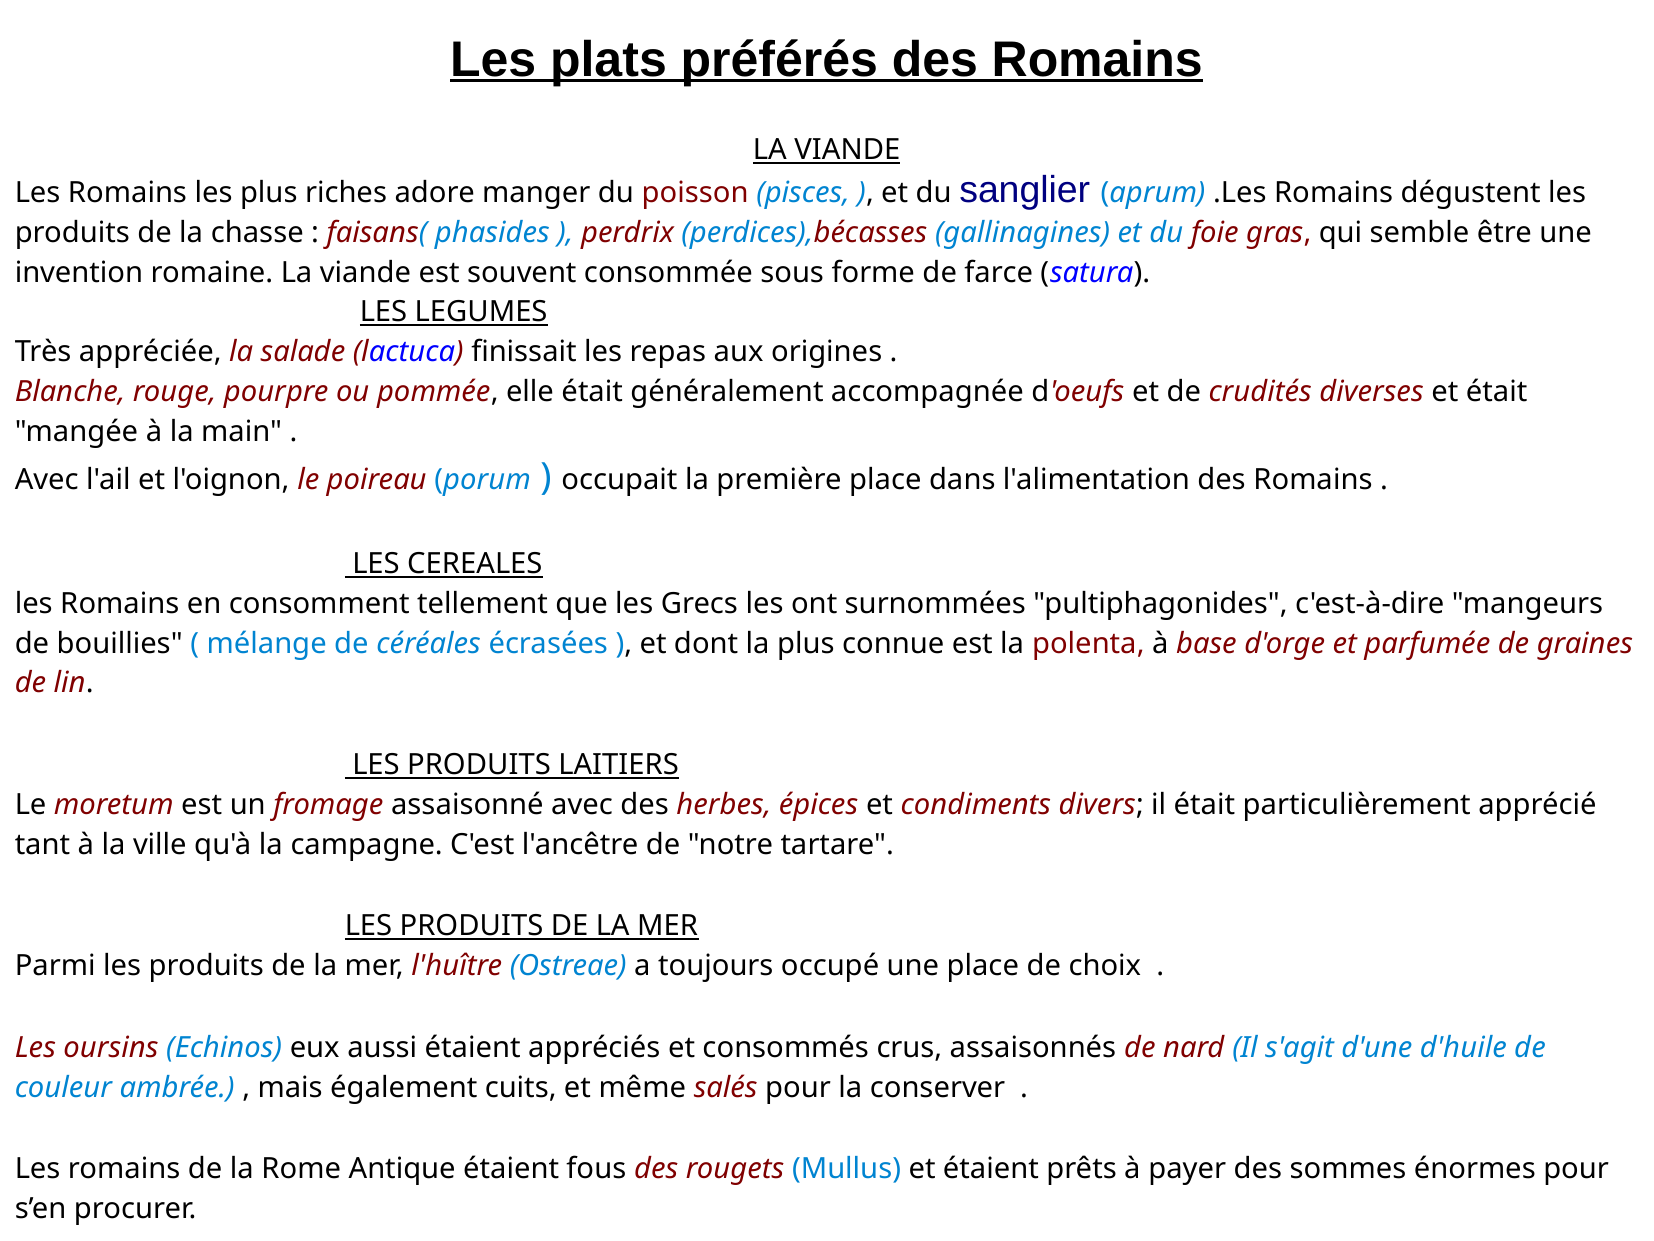

Les plats préférés des Romains
LA VIANDE
Les Romains les plus riches adore manger du poisson (pisces, ), et du sanglier (aprum) .Les Romains dégustent les produits de la chasse : faisans( phasides ), perdrix (perdices),bécasses (gallinagines) et du foie gras, qui semble être une invention romaine. La viande est souvent consommée sous forme de farce (satura).
 LES LEGUMES
Très appréciée, la salade (lactuca) finissait les repas aux origines .
Blanche, rouge, pourpre ou pommée, elle était généralement accompagnée d'oeufs et de crudités diverses et était "mangée à la main" .
Avec l'ail et l'oignon, le poireau (porum ) occupait la première place dans l'alimentation des Romains .
 LES CEREALES
les Romains en consomment tellement que les Grecs les ont surnommées "pultiphagonides", c'est-à-dire "mangeurs de bouillies" ( mélange de céréales écrasées ), et dont la plus connue est la polenta, à base d'orge et parfumée de graines de lin.
 LES PRODUITS LAITIERS
Le moretum est un fromage assaisonné avec des herbes, épices et condiments divers; il était particulièrement apprécié tant à la ville qu'à la campagne. C'est l'ancêtre de "notre tartare".
 LES PRODUITS DE LA MER
Parmi les produits de la mer, l'huître (Ostreae) a toujours occupé une place de choix  .
Les oursins (Echinos) eux aussi étaient appréciés et consommés crus, assaisonnés de nard (Il s'agit d'une d'huile de couleur ambrée.) , mais également cuits, et même salés pour la conserver  .
Les romains de la Rome Antique étaient fous des rougets (Mullus) et étaient prêts à payer des sommes énormes pour s’en procurer.